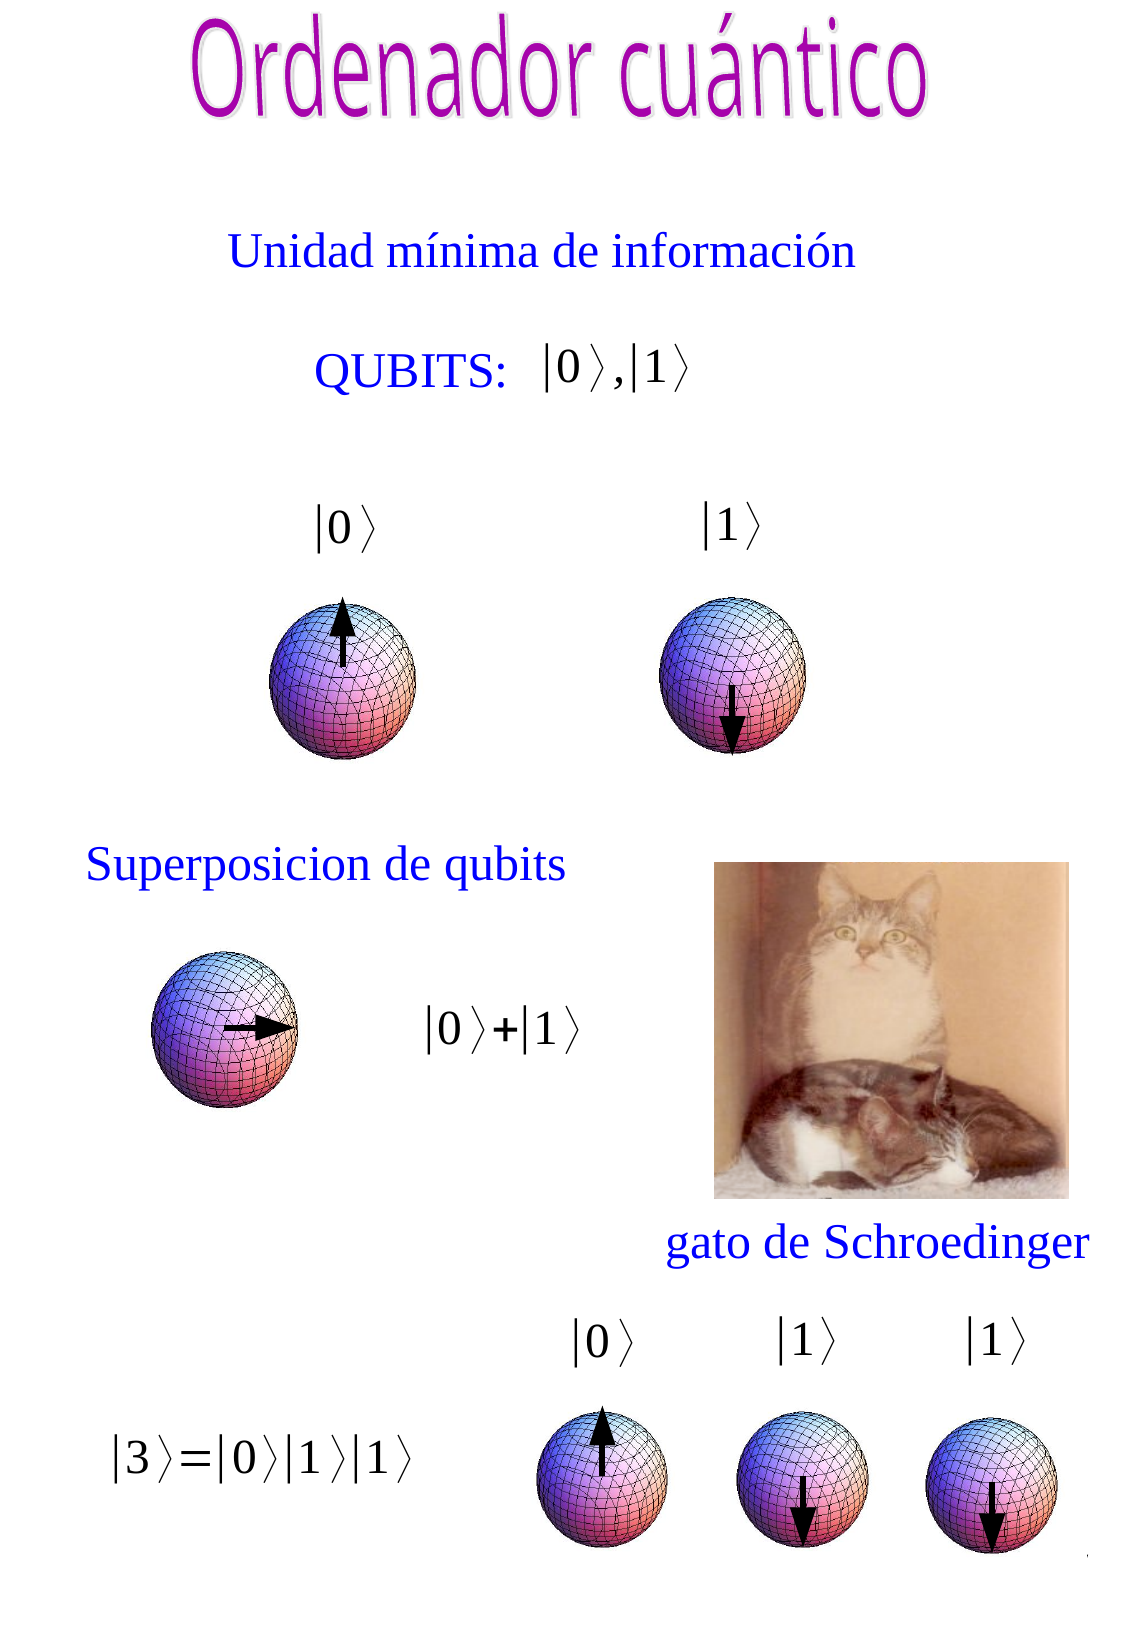

Ordenador cuántico
 Unidad mínima de información
 QUBITS:
Superposicion de qubits
 gato de Schroedinger